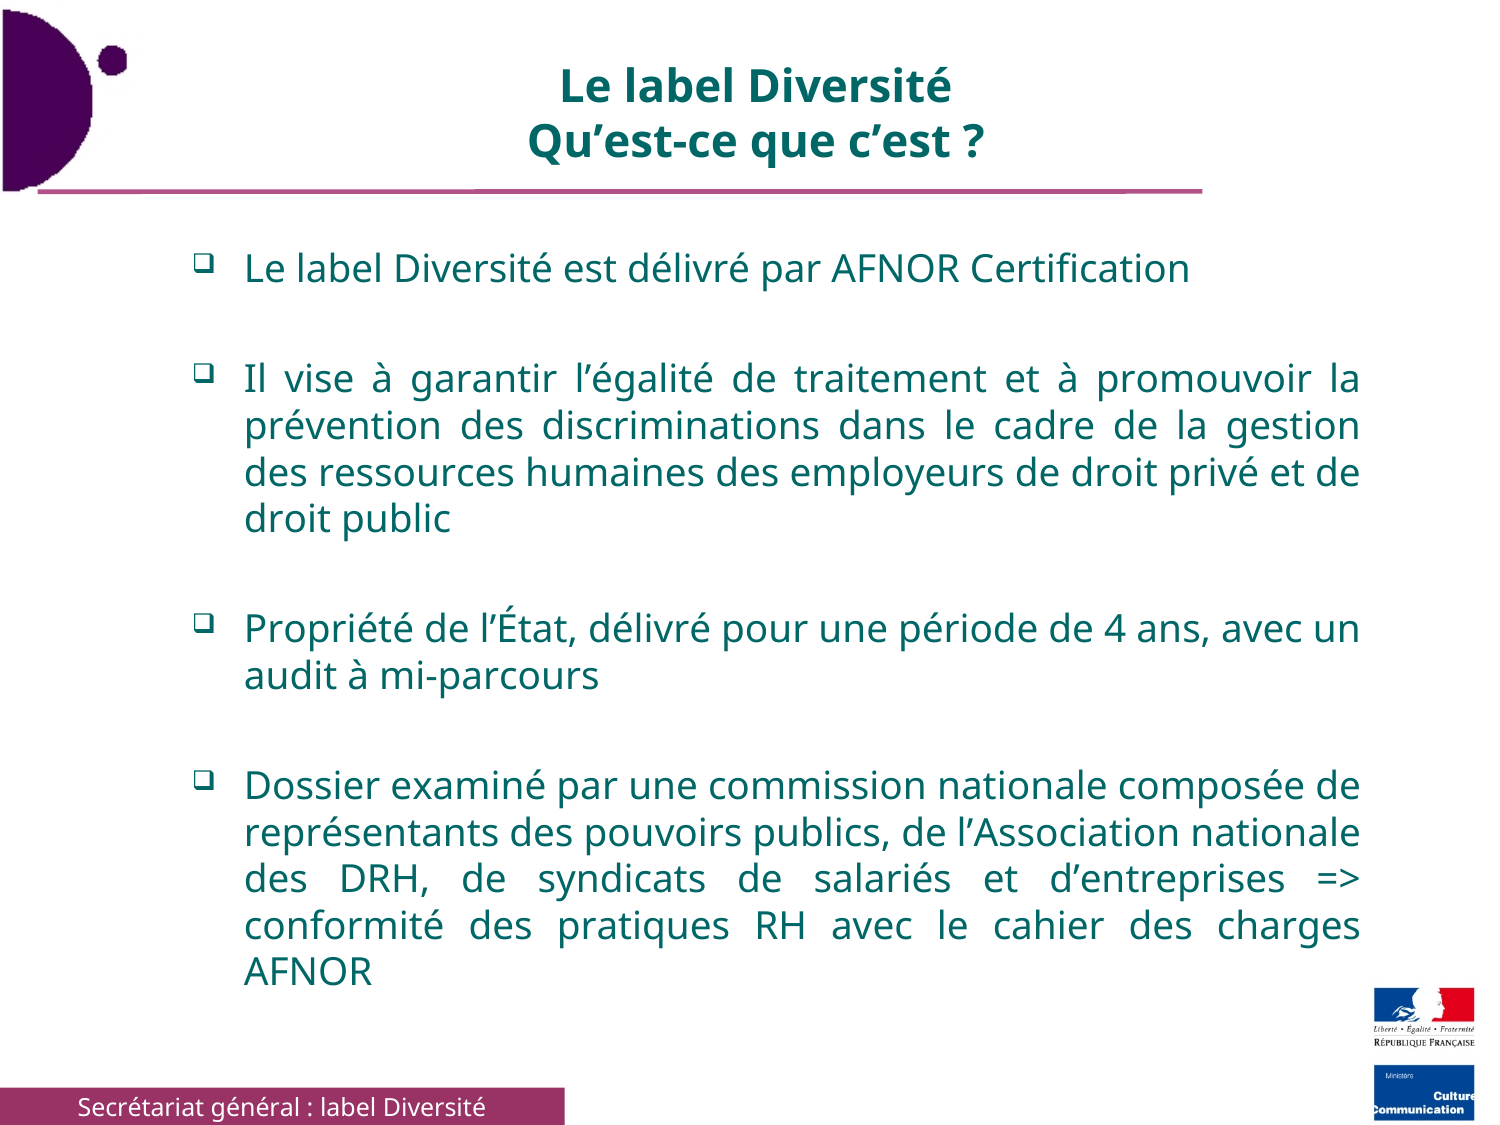

Le label Diversité
Qu’est-ce que c’est ?
# Le label Diversité est délivré par AFNOR Certification
Il vise à garantir l’égalité de traitement et à promouvoir la prévention des discriminations dans le cadre de la gestion des ressources humaines des employeurs de droit privé et de droit public
Propriété de l’État, délivré pour une période de 4 ans, avec un audit à mi-parcours
Dossier examiné par une commission nationale composée de représentants des pouvoirs publics, de l’Association nationale des DRH, de syndicats de salariés et d’entreprises => conformité des pratiques RH avec le cahier des charges AFNOR